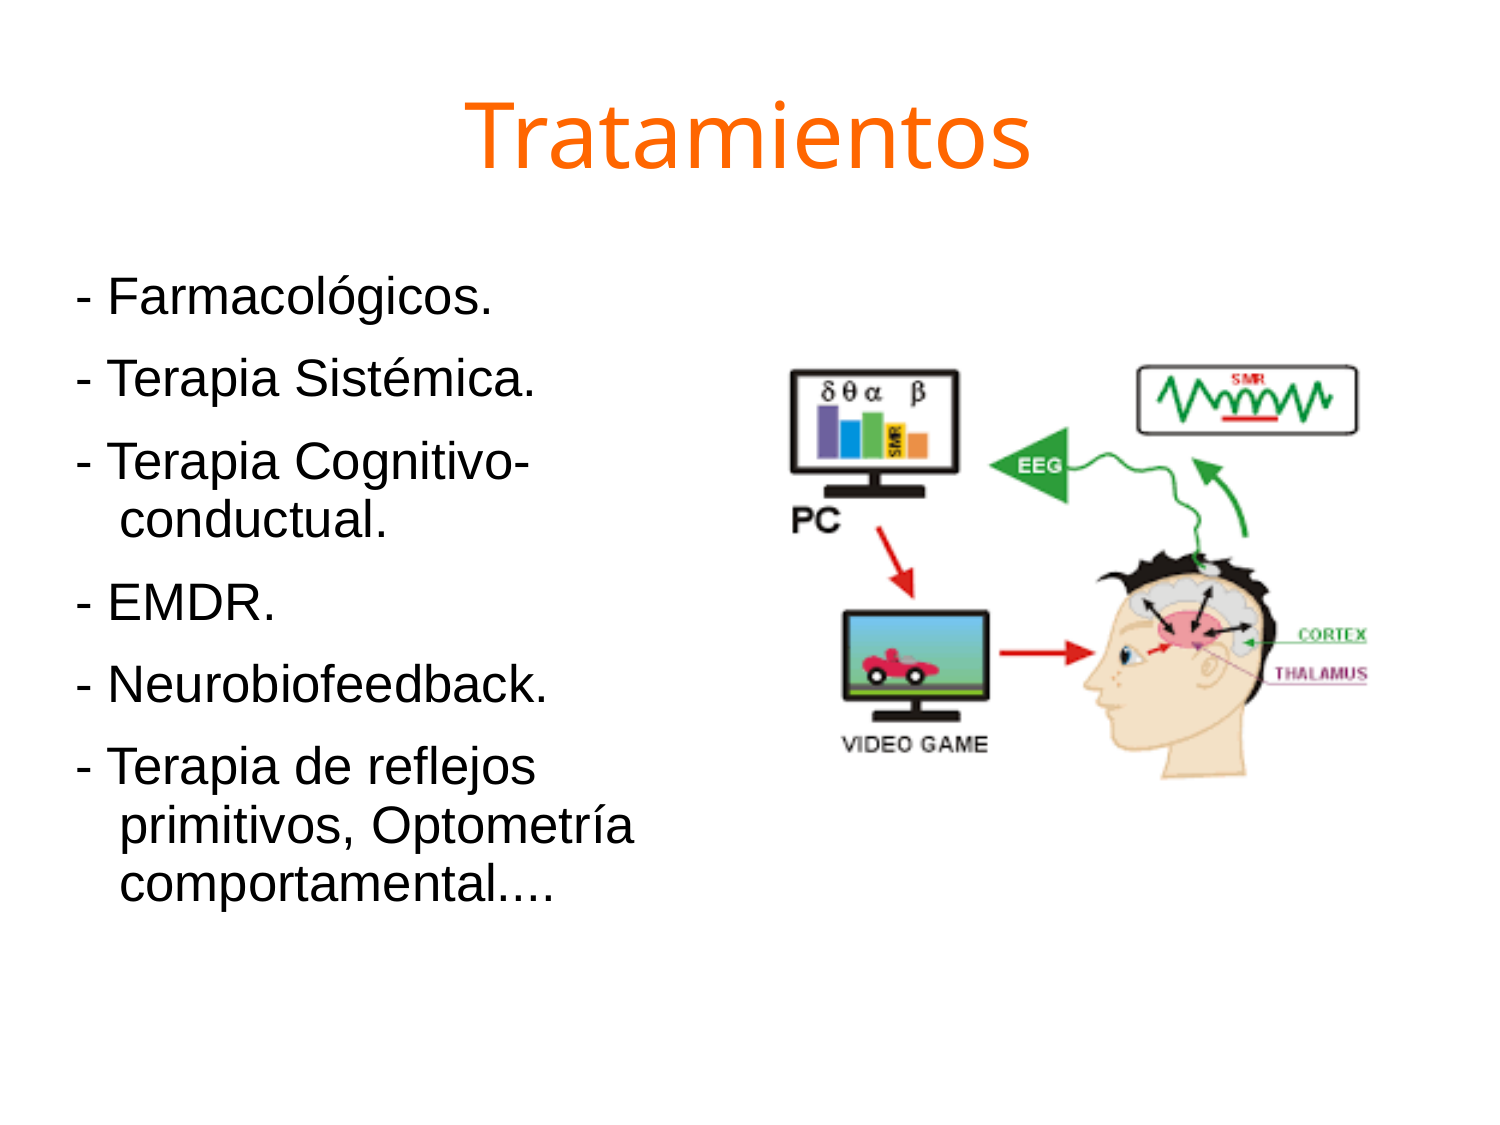

# Tratamientos
- Farmacológicos.
- Terapia Sistémica.
- Terapia Cognitivo-conductual.
- EMDR.
- Neurobiofeedback.
- Terapia de reflejos primitivos, Optometría comportamental....